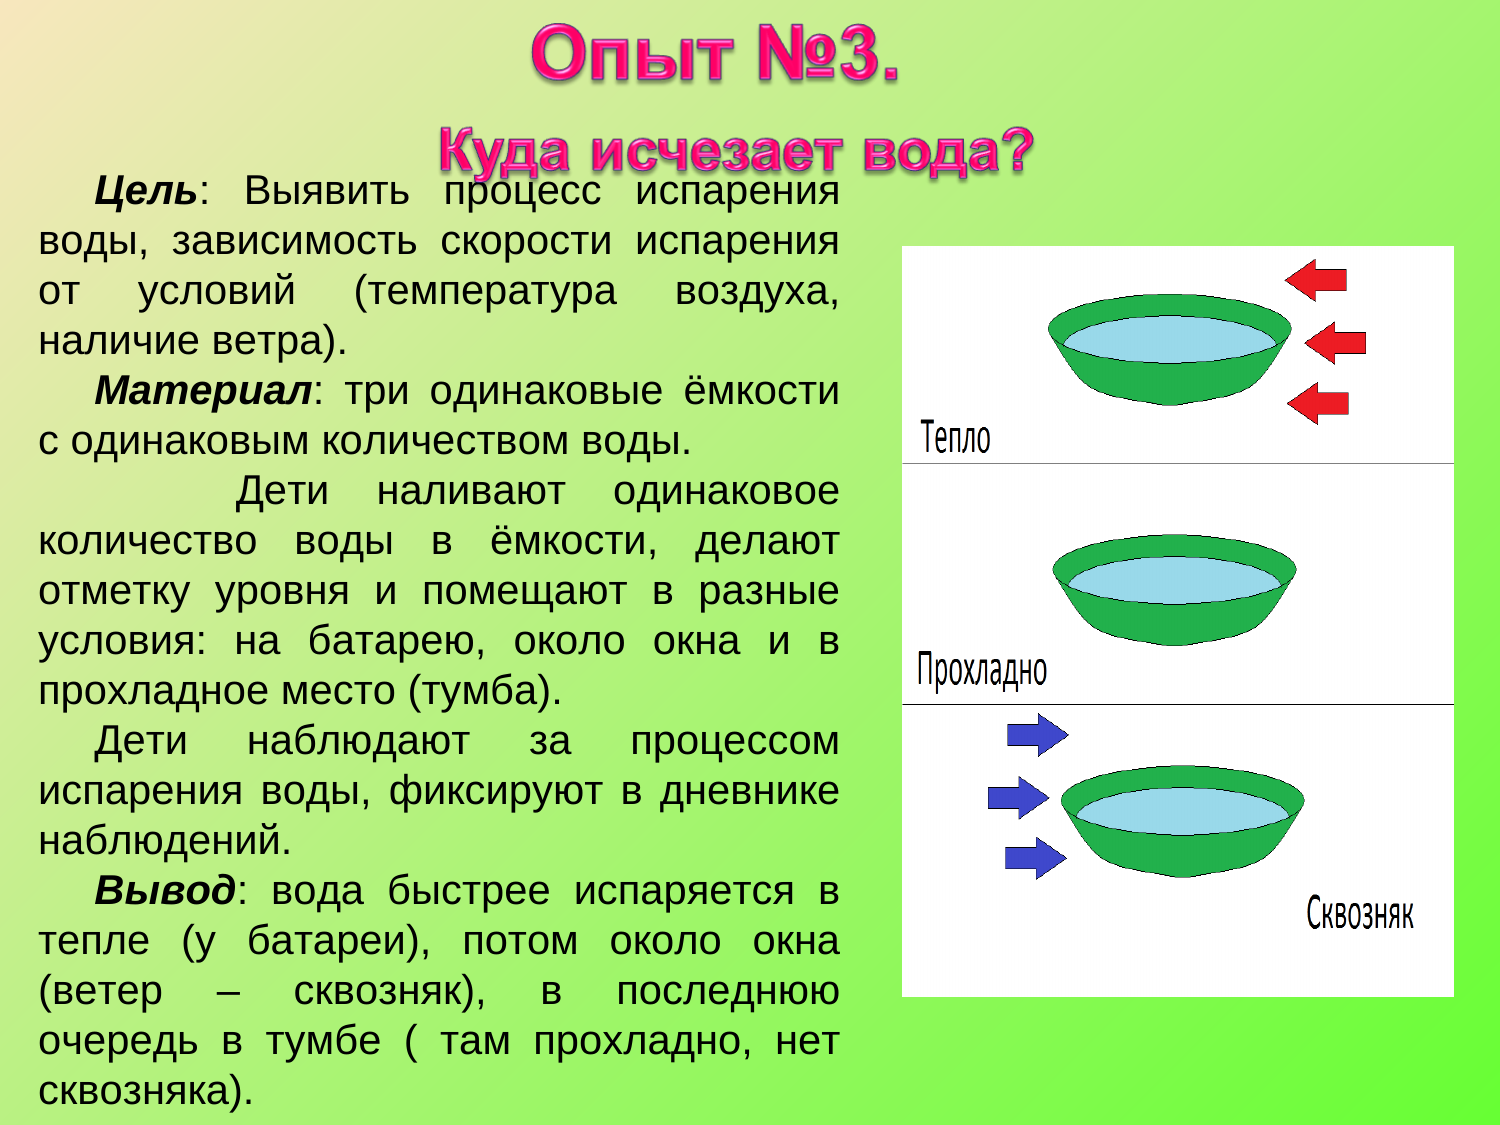

Цель: Выявить процесс испарения воды, зависимость скорости испарения от условий (температура воздуха, наличие ветра).
Материал: три одинаковые ёмкости с одинаковым количеством воды.
 Дети наливают одинаковое количество воды в ёмкости, делают отметку уровня и помещают в разные условия: на батарею, около окна и в прохладное место (тумба).
Дети наблюдают за процессом испарения воды, фиксируют в дневнике наблюдений.
Вывод: вода быстрее испаряется в тепле (у батареи), потом около окна (ветер – сквозняк), в последнюю очередь в тумбе ( там прохладно, нет сквозняка).